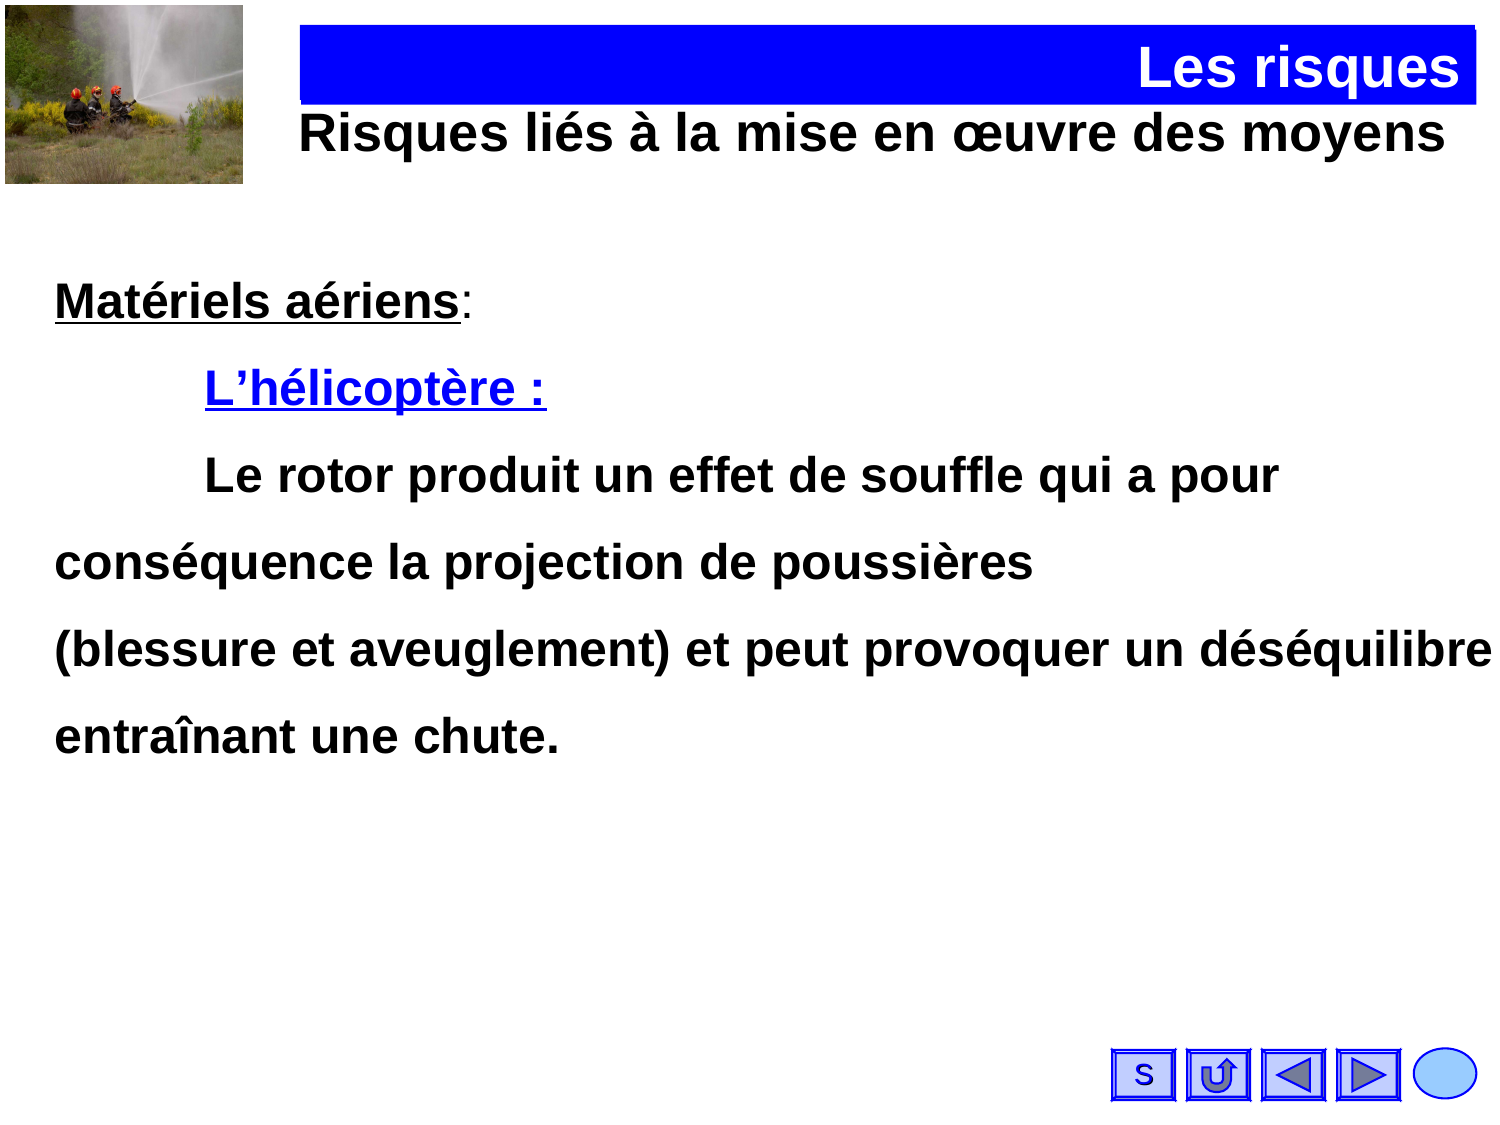

Les risques
Risques liés à la mise en œuvre des moyens
Matériels aériens:
	L’hélicoptère :
	Le rotor produit un effet de souffle qui a pour
conséquence la projection de poussières
(blessure et aveuglement) et peut provoquer un déséquilibre
entraînant une chute.